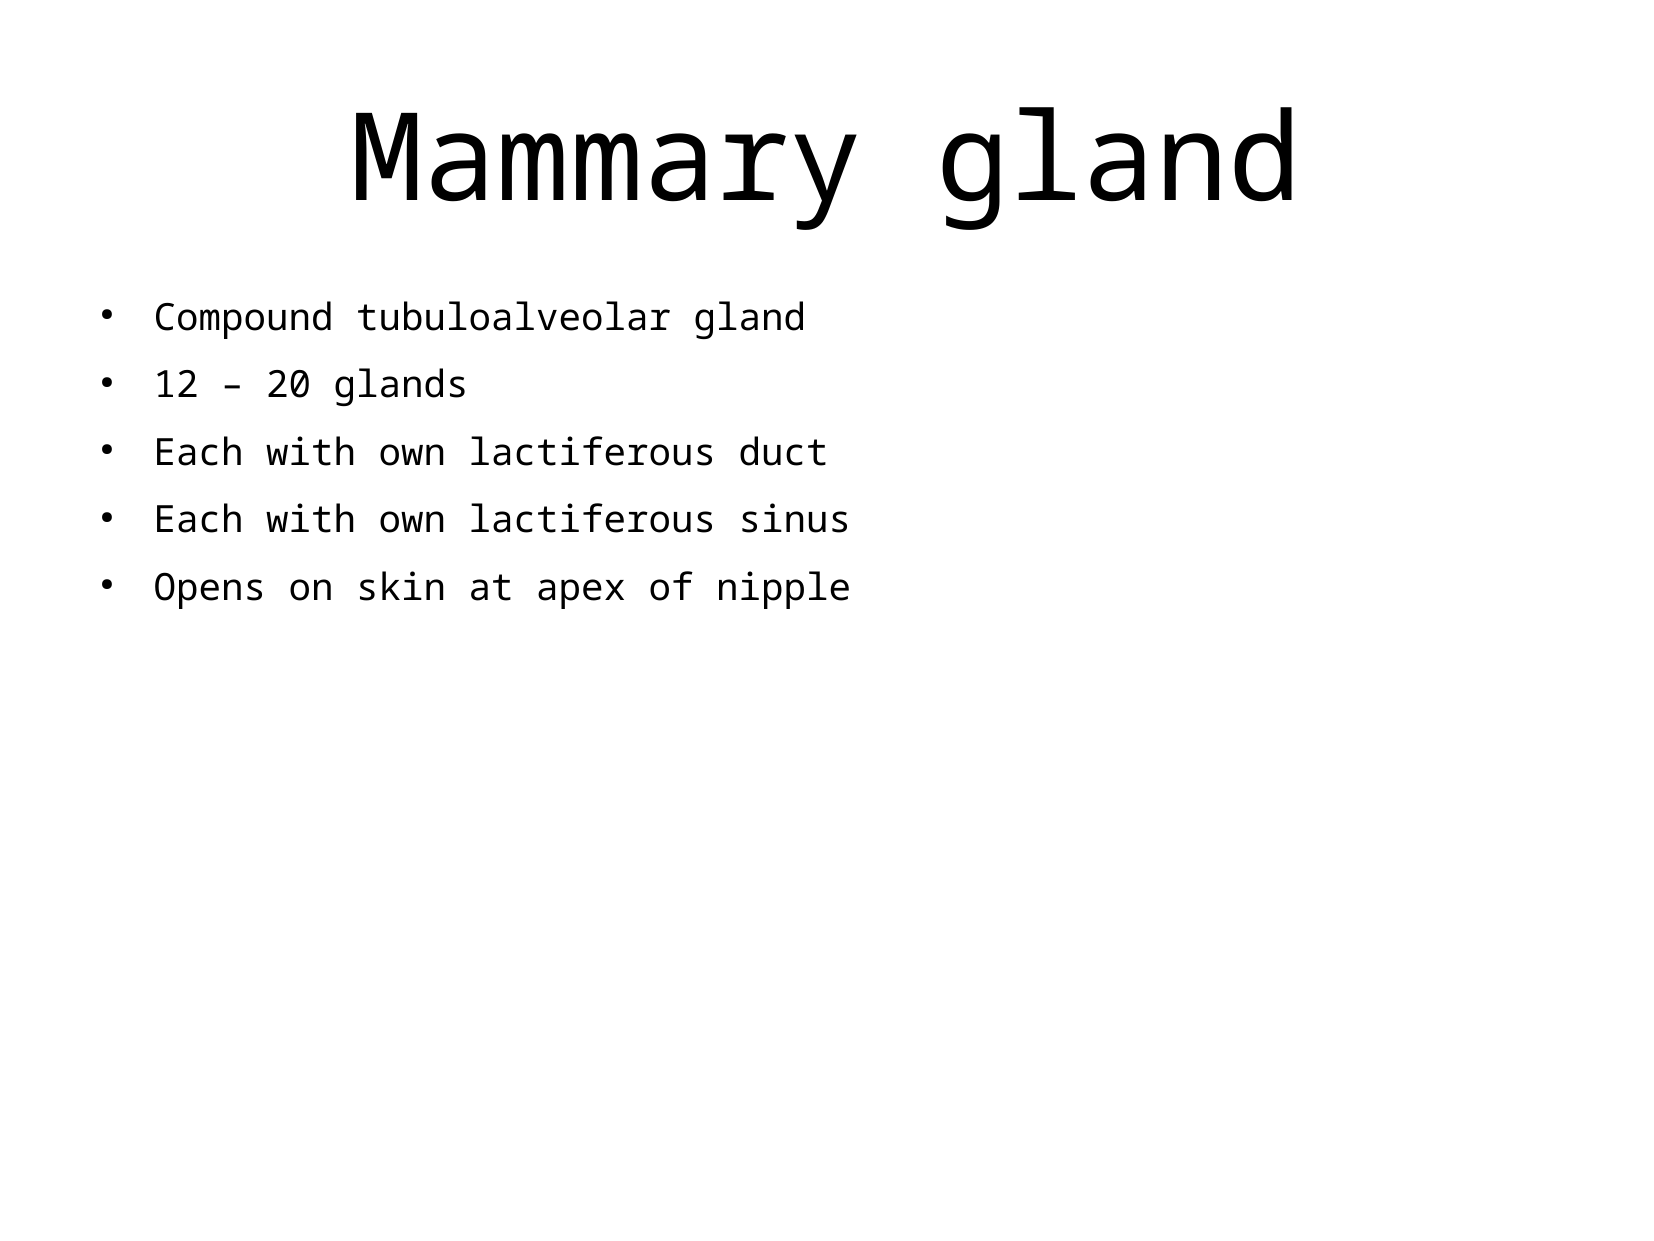

# Mammary gland
Compound tubuloalveolar gland
12 – 20 glands
Each with own lactiferous duct
Each with own lactiferous sinus
Opens on skin at apex of nipple